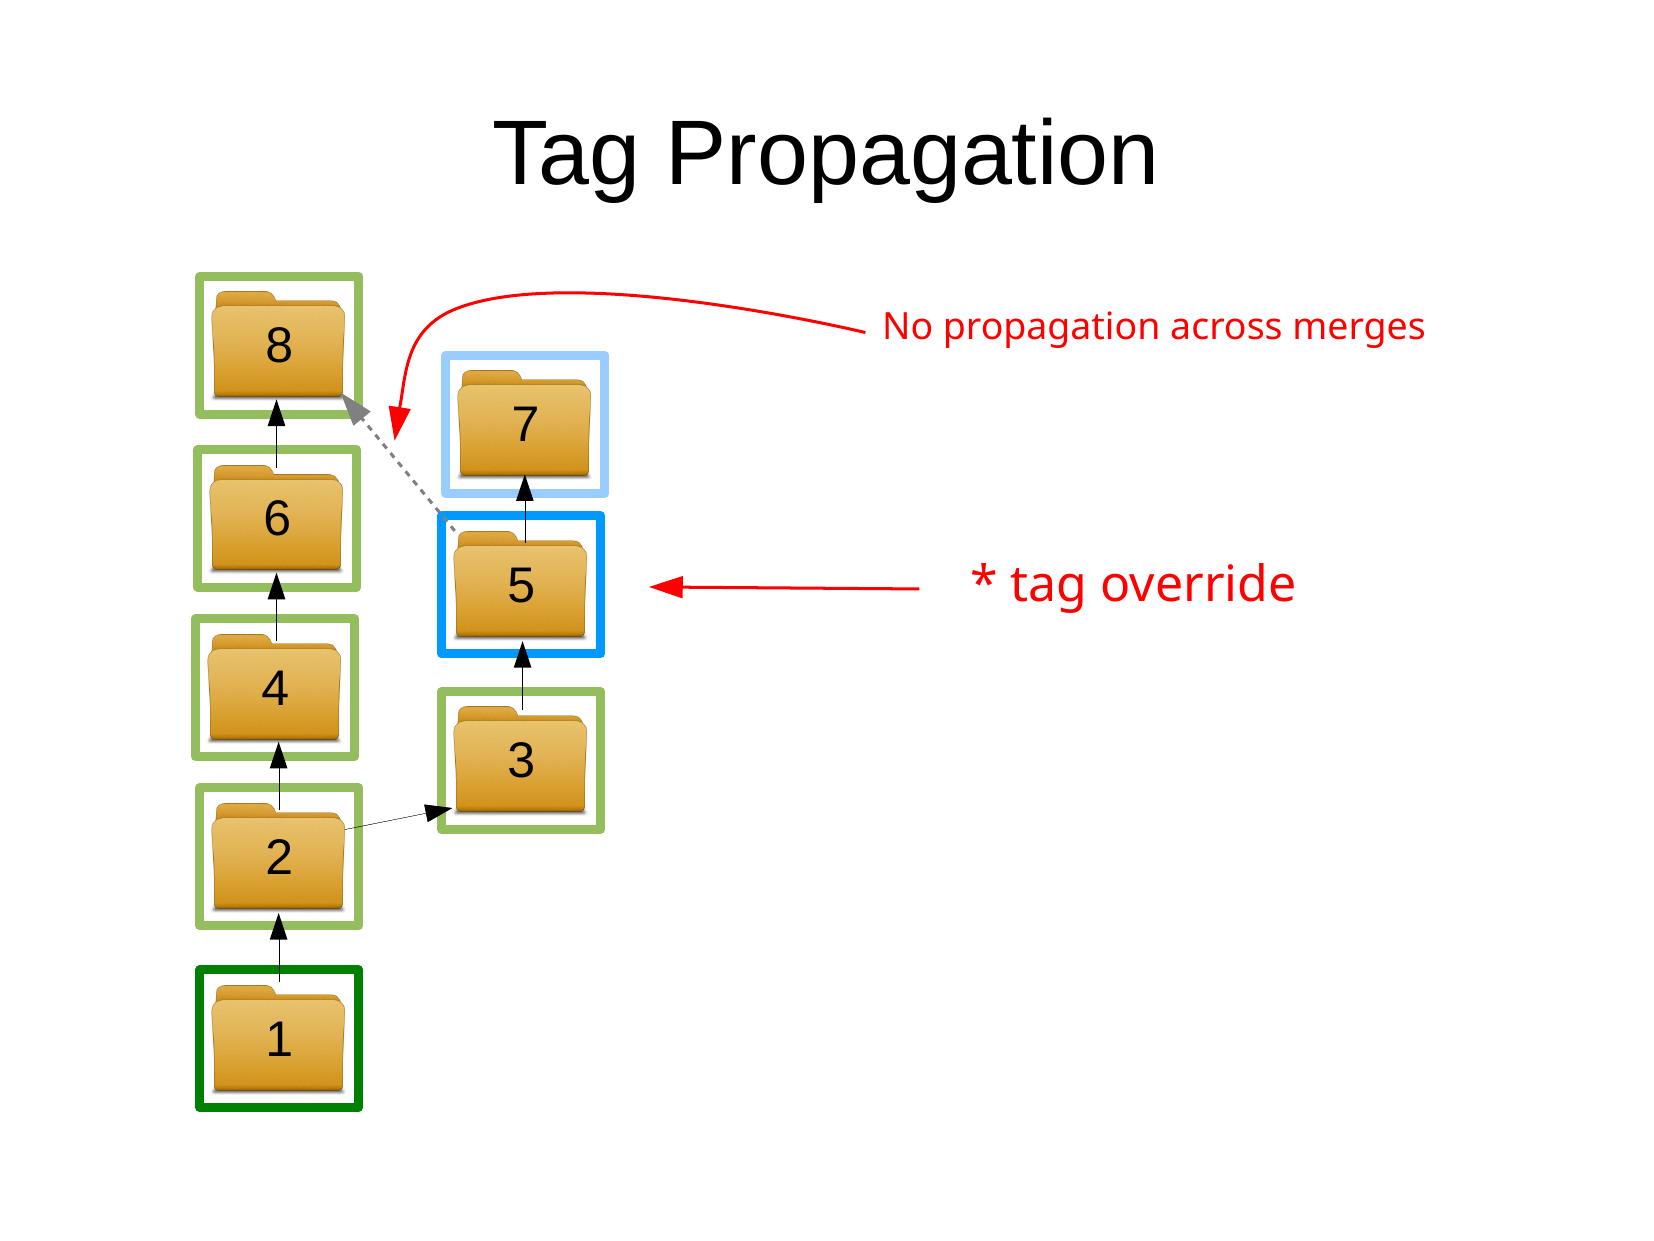

# Tag Propagation
8
No propagation across merges
7
6
5
* tag override
4
3
2
1